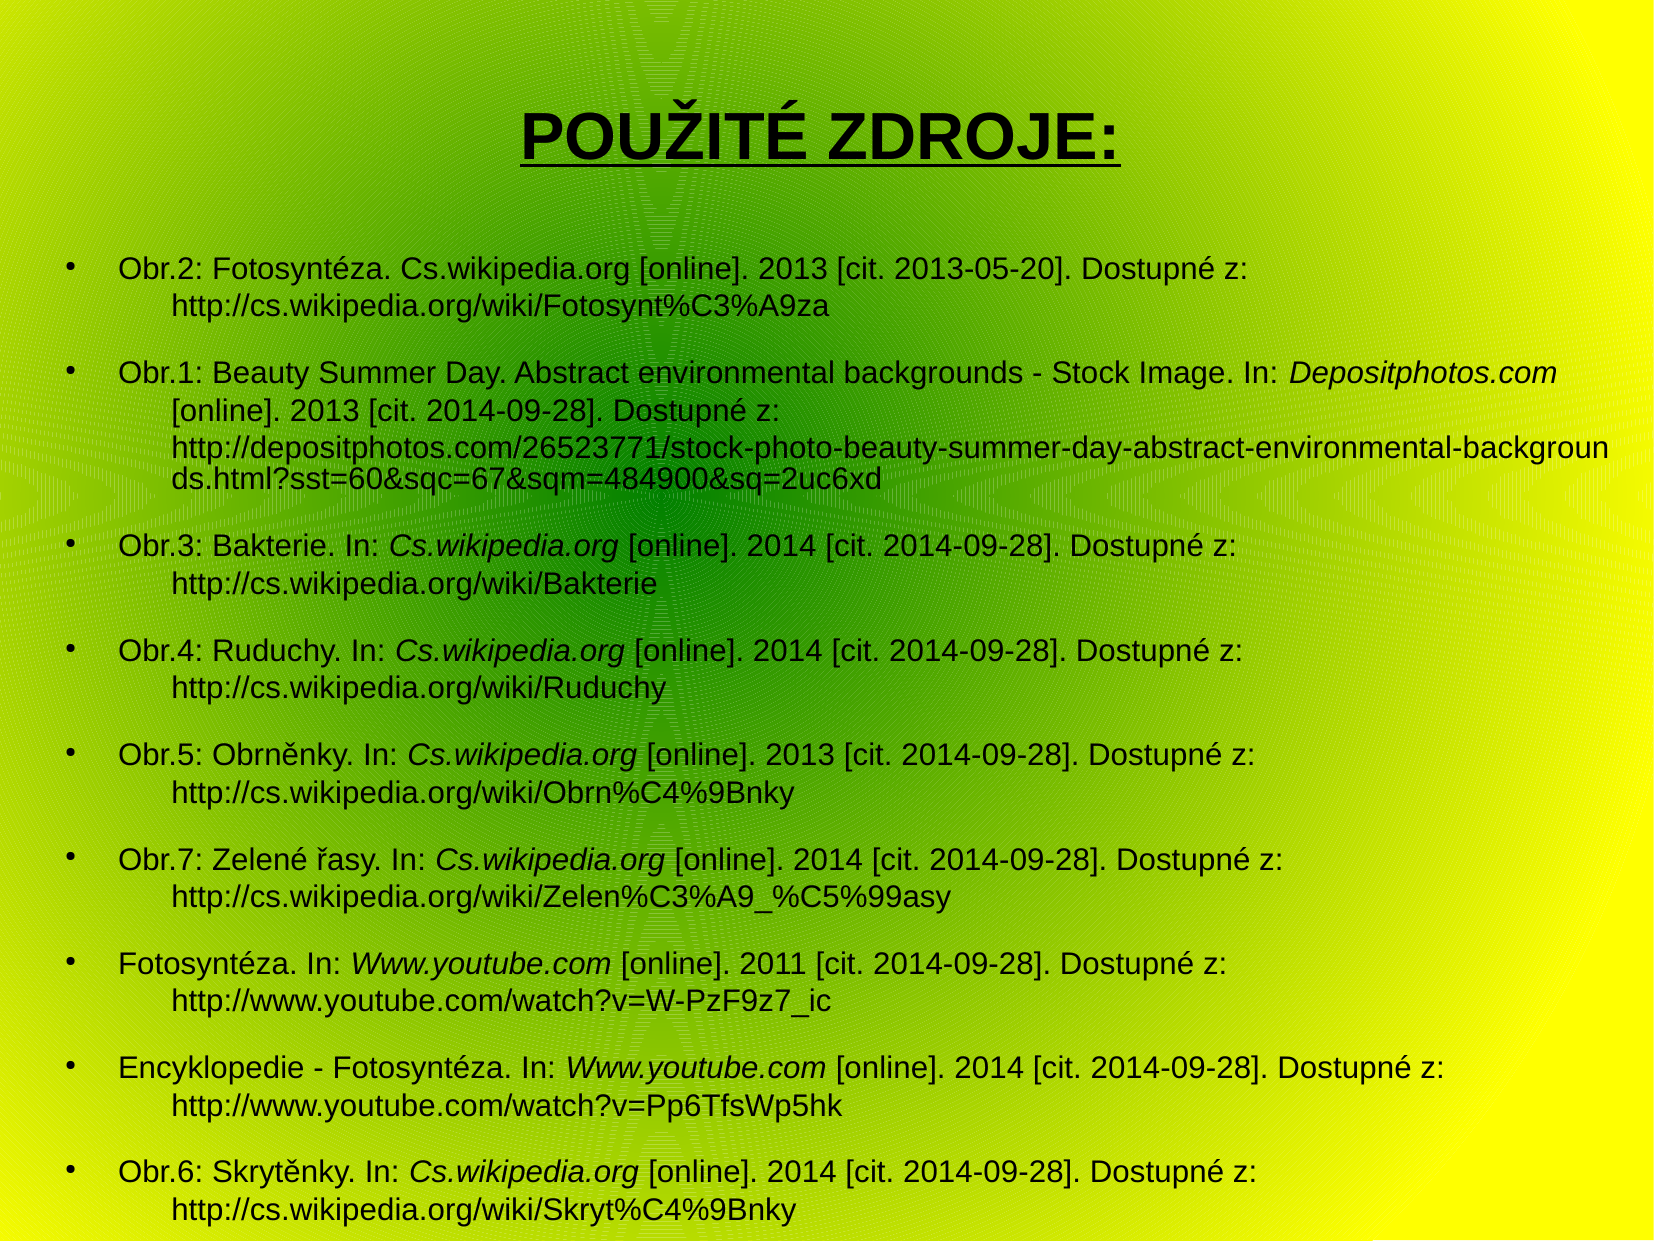

# POUŽITÉ ZDROJE:
Obr.2: Fotosyntéza. Cs.wikipedia.org [online]. 2013 [cit. 2013-05-20]. Dostupné z: http://cs.wikipedia.org/wiki/Fotosynt%C3%A9za
Obr.1: Beauty Summer Day. Abstract environmental backgrounds - Stock Image. In: Depositphotos.com [online]. 2013 [cit. 2014-09-28]. Dostupné z: http://depositphotos.com/26523771/stock-photo-beauty-summer-day-abstract-environmental-backgrounds.html?sst=60&sqc=67&sqm=484900&sq=2uc6xd
Obr.3: Bakterie. In: Cs.wikipedia.org [online]. 2014 [cit. 2014-09-28]. Dostupné z: http://cs.wikipedia.org/wiki/Bakterie
Obr.4: Ruduchy. In: Cs.wikipedia.org [online]. 2014 [cit. 2014-09-28]. Dostupné z: http://cs.wikipedia.org/wiki/Ruduchy
Obr.5: Obrněnky. In: Cs.wikipedia.org [online]. 2013 [cit. 2014-09-28]. Dostupné z: http://cs.wikipedia.org/wiki/Obrn%C4%9Bnky
Obr.7: Zelené řasy. In: Cs.wikipedia.org [online]. 2014 [cit. 2014-09-28]. Dostupné z: http://cs.wikipedia.org/wiki/Zelen%C3%A9_%C5%99asy
Fotosyntéza. In: Www.youtube.com [online]. 2011 [cit. 2014-09-28]. Dostupné z: http://www.youtube.com/watch?v=W-PzF9z7_ic
Encyklopedie - Fotosyntéza. In: Www.youtube.com [online]. 2014 [cit. 2014-09-28]. Dostupné z: http://www.youtube.com/watch?v=Pp6TfsWp5hk
Obr.6: Skrytěnky. In: Cs.wikipedia.org [online]. 2014 [cit. 2014-09-28]. Dostupné z: http://cs.wikipedia.org/wiki/Skryt%C4%9Bnky